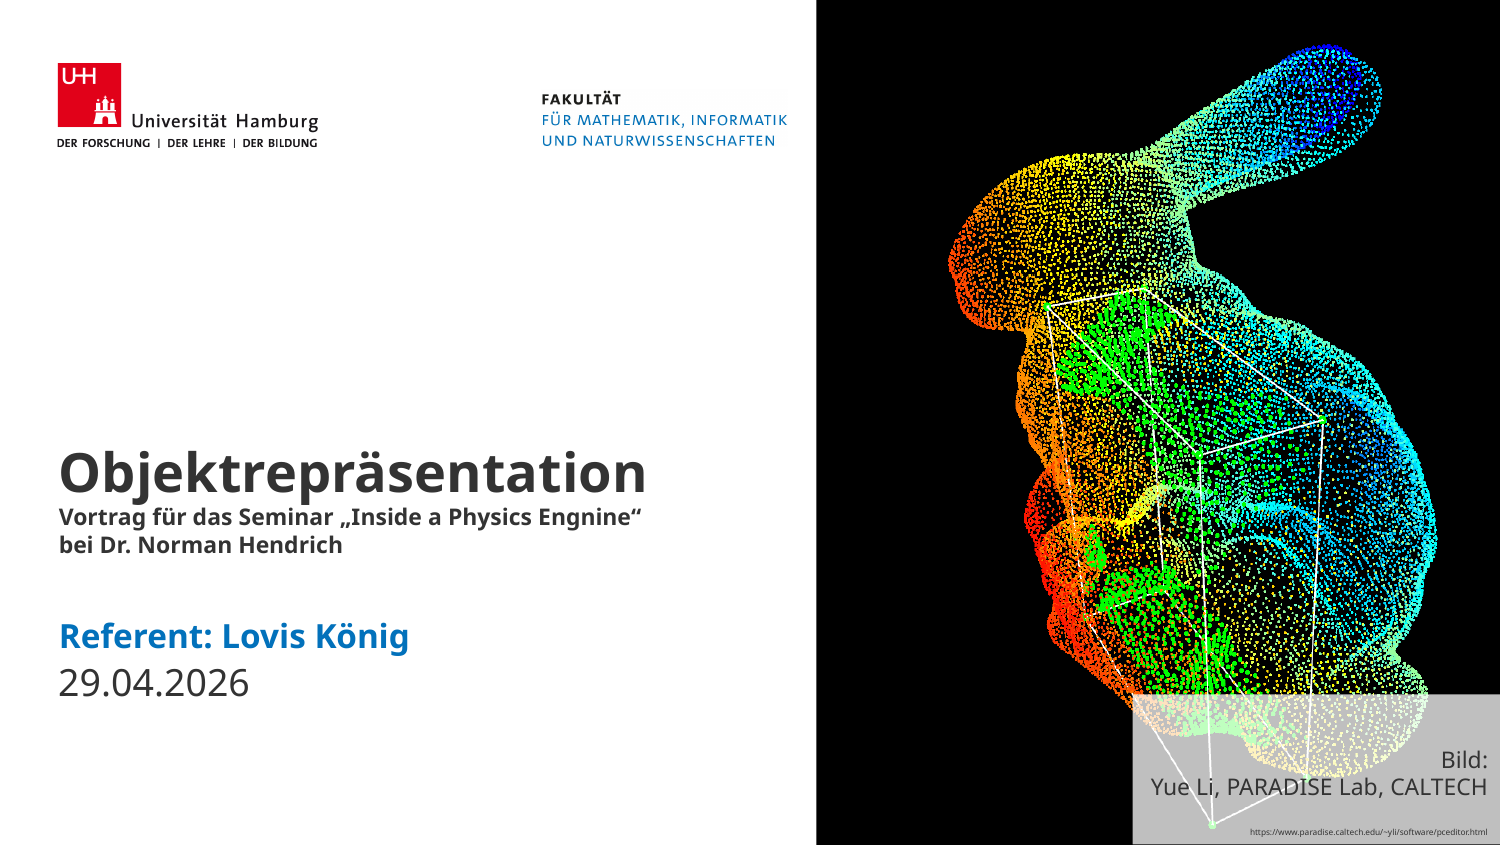

# Objektrepräsentation Vortrag für das Seminar „Inside a Physics Engnine“ bei Dr. Norman Hendrich
Referent: Lovis König
29.04.2026
Bild:
Yue Li, PARADISE Lab, CALTECH
https://www.paradise.caltech.edu/~yli/software/pceditor.html